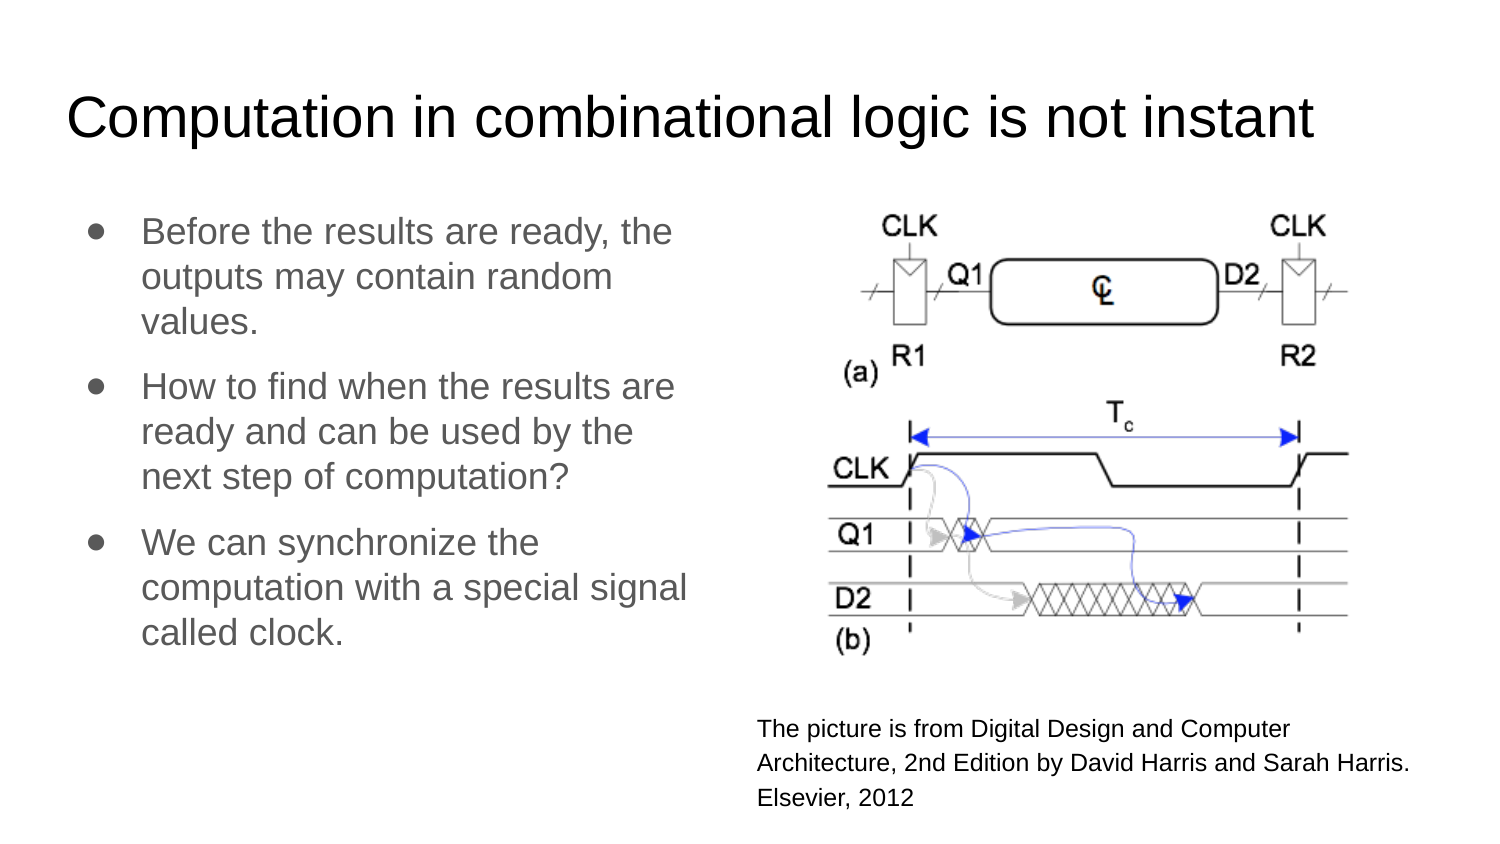

# Computation in combinational logic is not instant
Before the results are ready, the outputs may contain random values.
How to find when the results are ready and can be used by the next step of computation?
We can synchronize the computation with a special signal called clock.
The picture is from Digital Design and Computer Architecture, 2nd Edition by David Harris and Sarah Harris. Elsevier, 2012